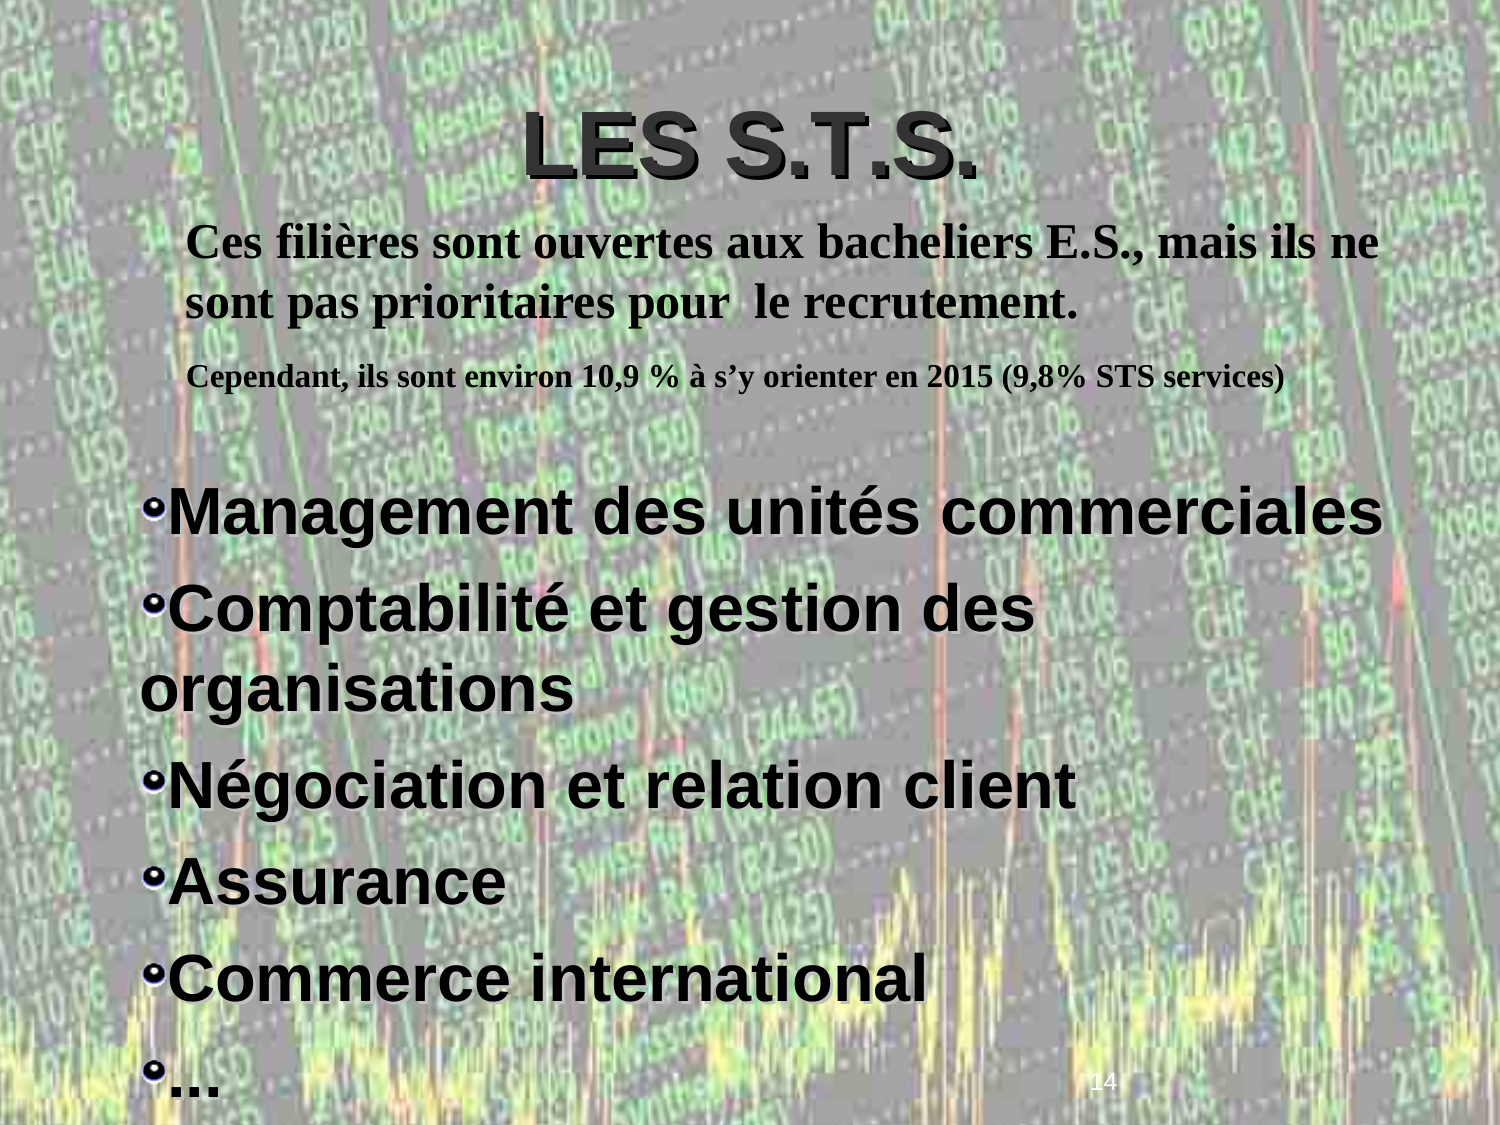

# LES S.T.S.
Ces filières sont ouvertes aux bacheliers E.S., mais ils ne sont pas prioritaires pour le recrutement.
Cependant, ils sont environ 10,9 % à s’y orienter en 2015 (9,8% STS services)
Management des unités commerciales
Comptabilité et gestion des organisations
Négociation et relation client
Assurance
Commerce international
...